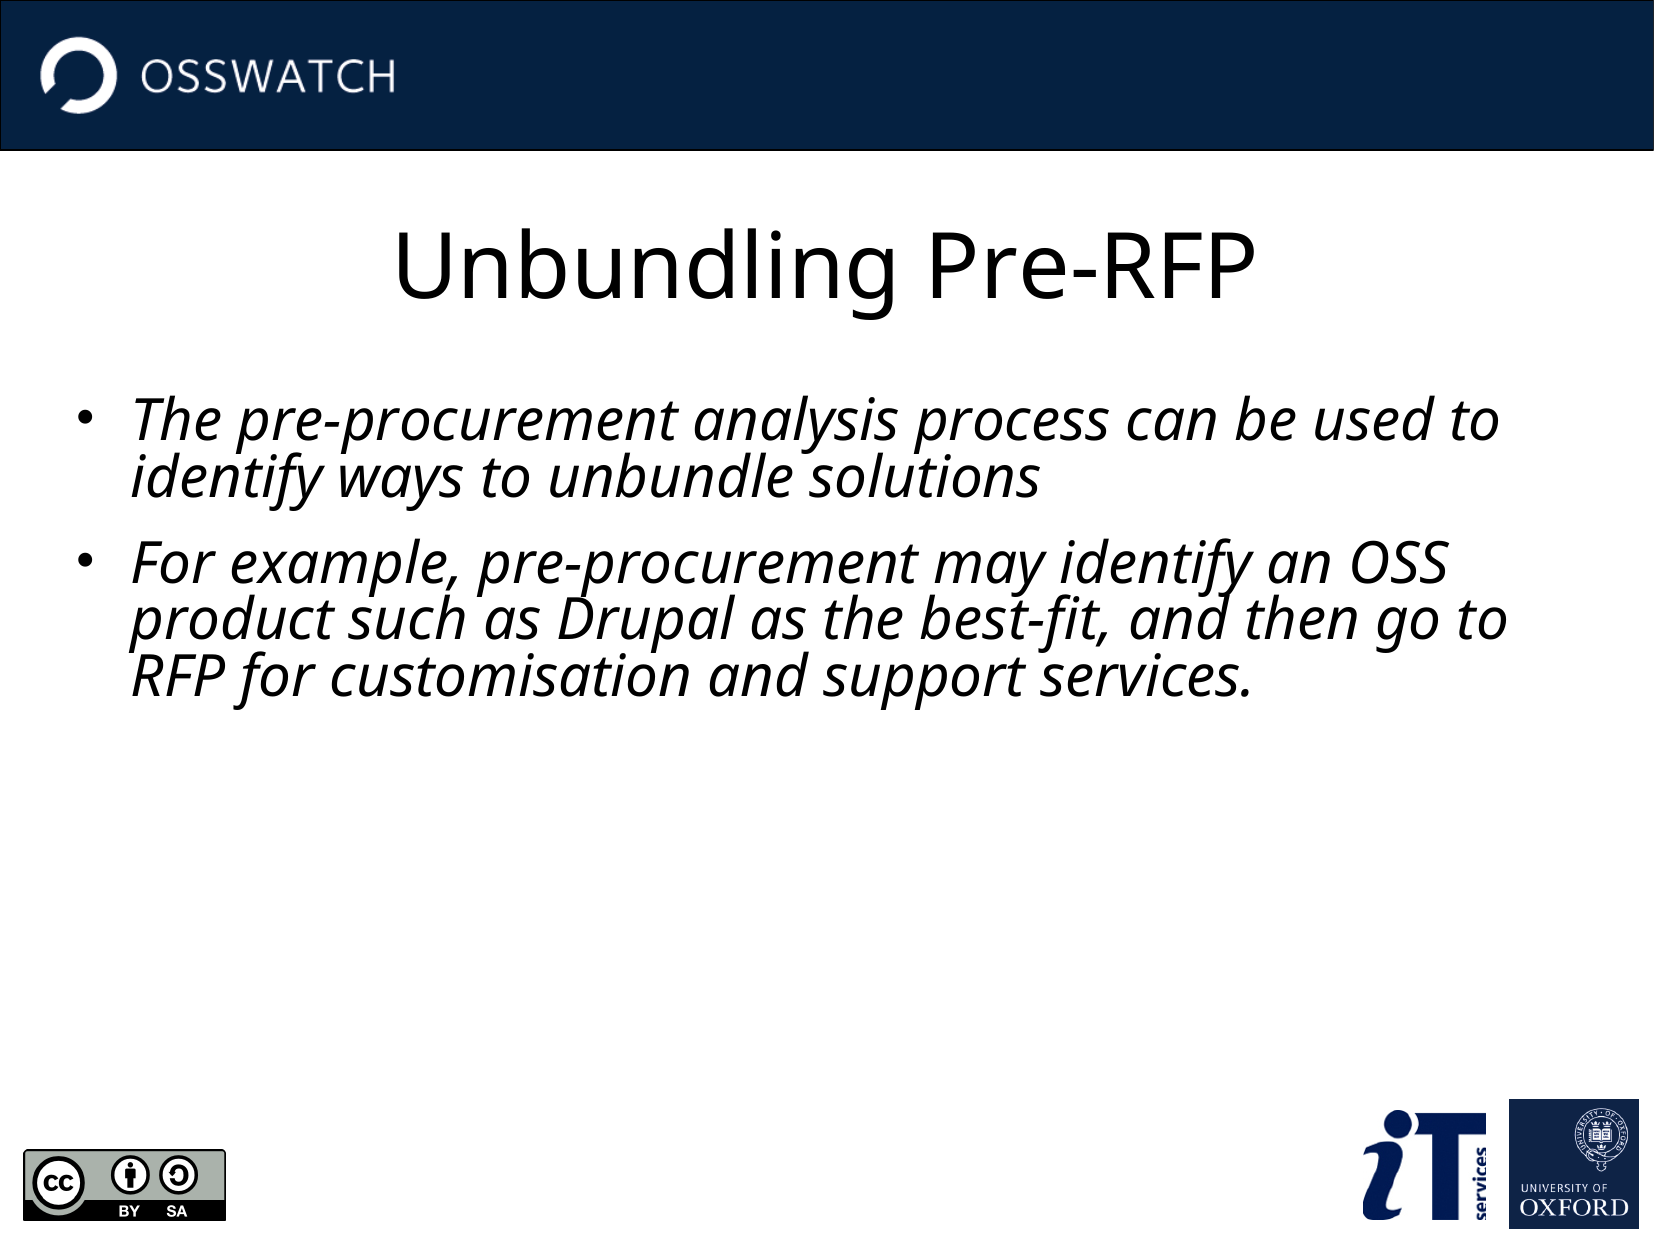

# Unbundling Pre-RFP
The pre-procurement analysis process can be used to identify ways to unbundle solutions
For example, pre-procurement may identify an OSS product such as Drupal as the best-fit, and then go to RFP for customisation and support services.